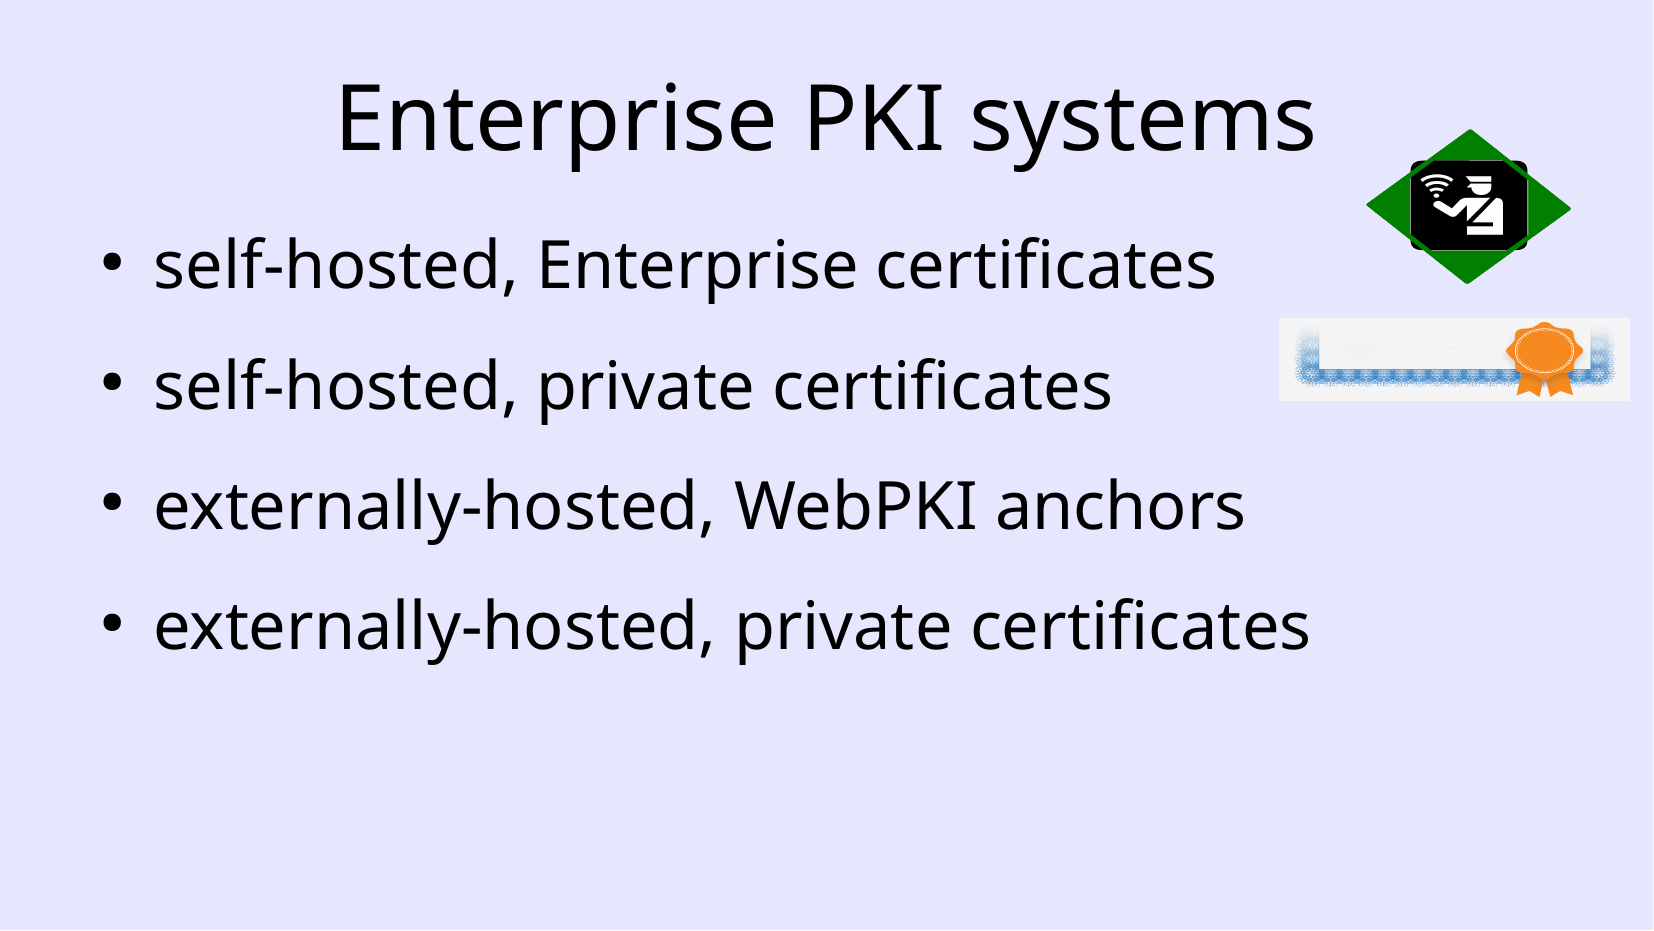

# Enterprise PKI systems
self-hosted, Enterprise certificates
self-hosted, private certificates
externally-hosted, WebPKI anchors
externally-hosted, private certificates